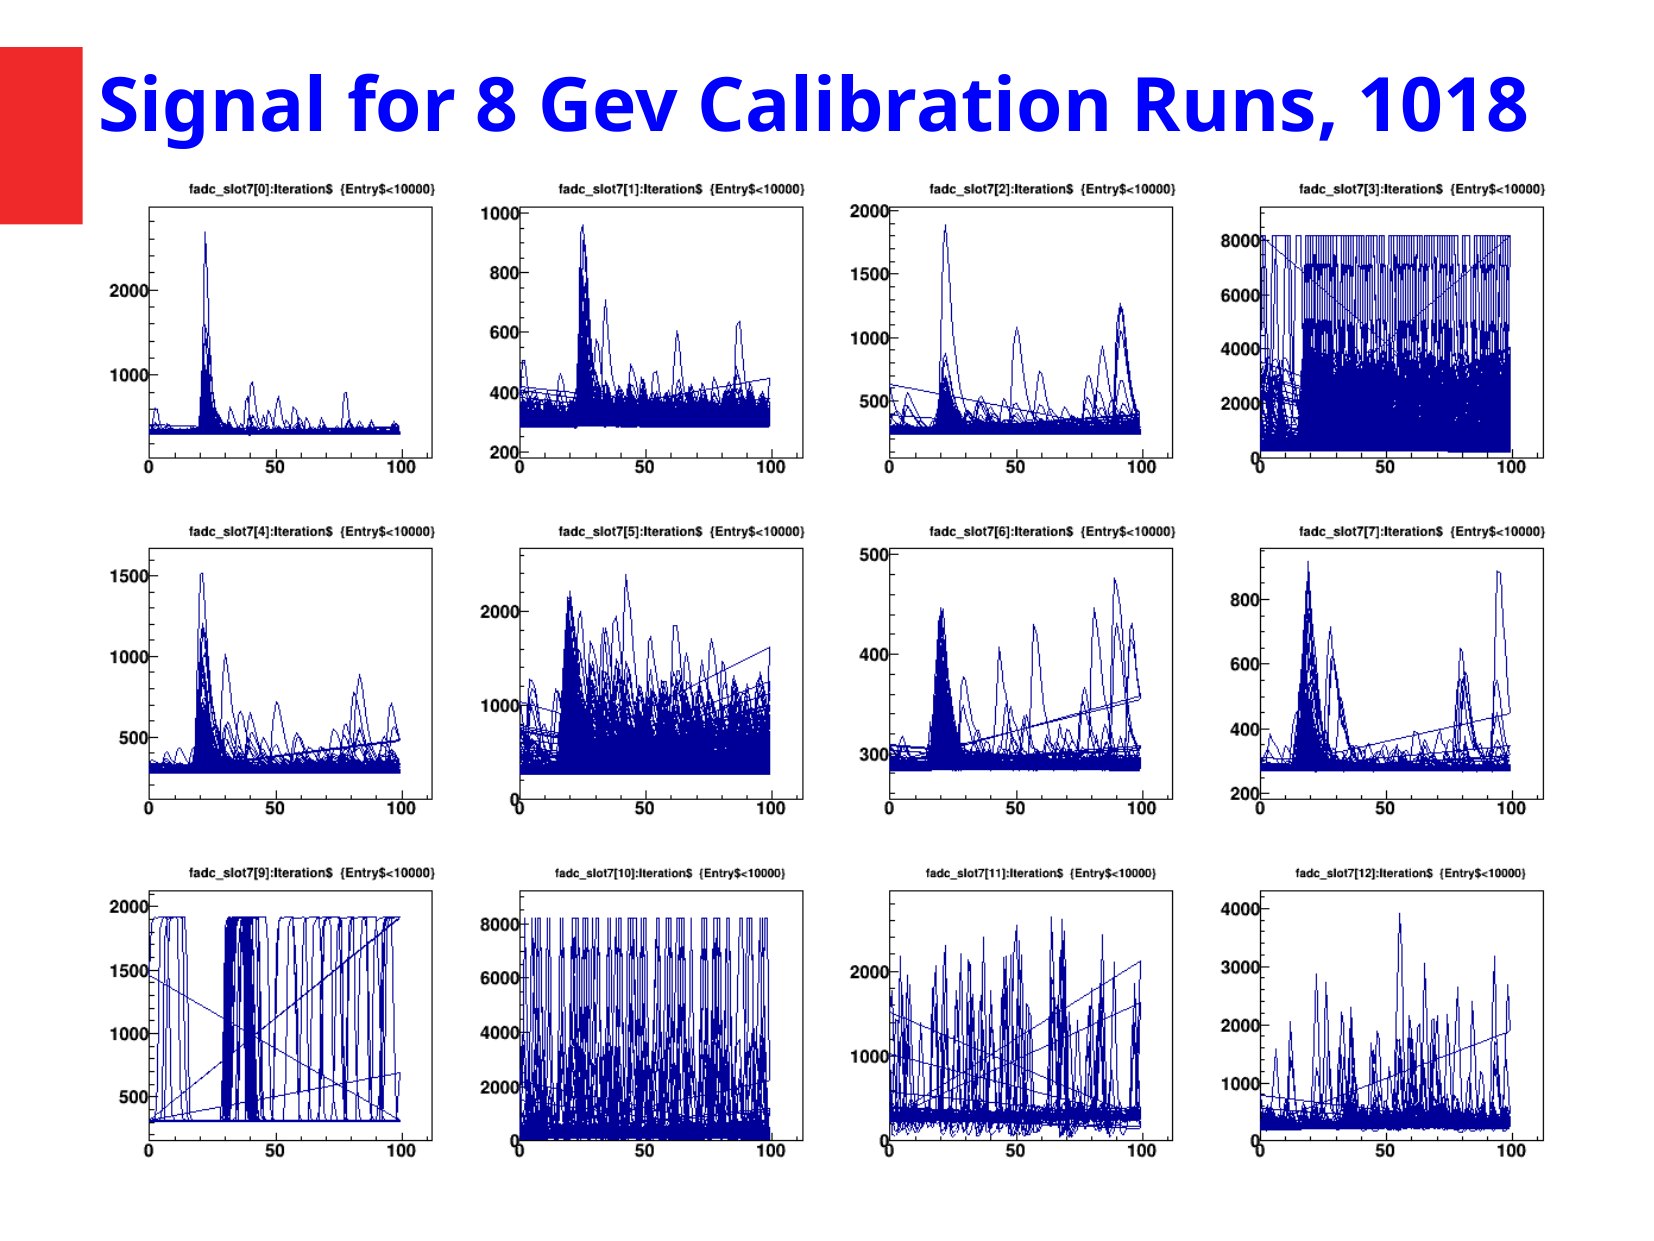

# Signal for 8 Gev Calibration Runs, 1018
17